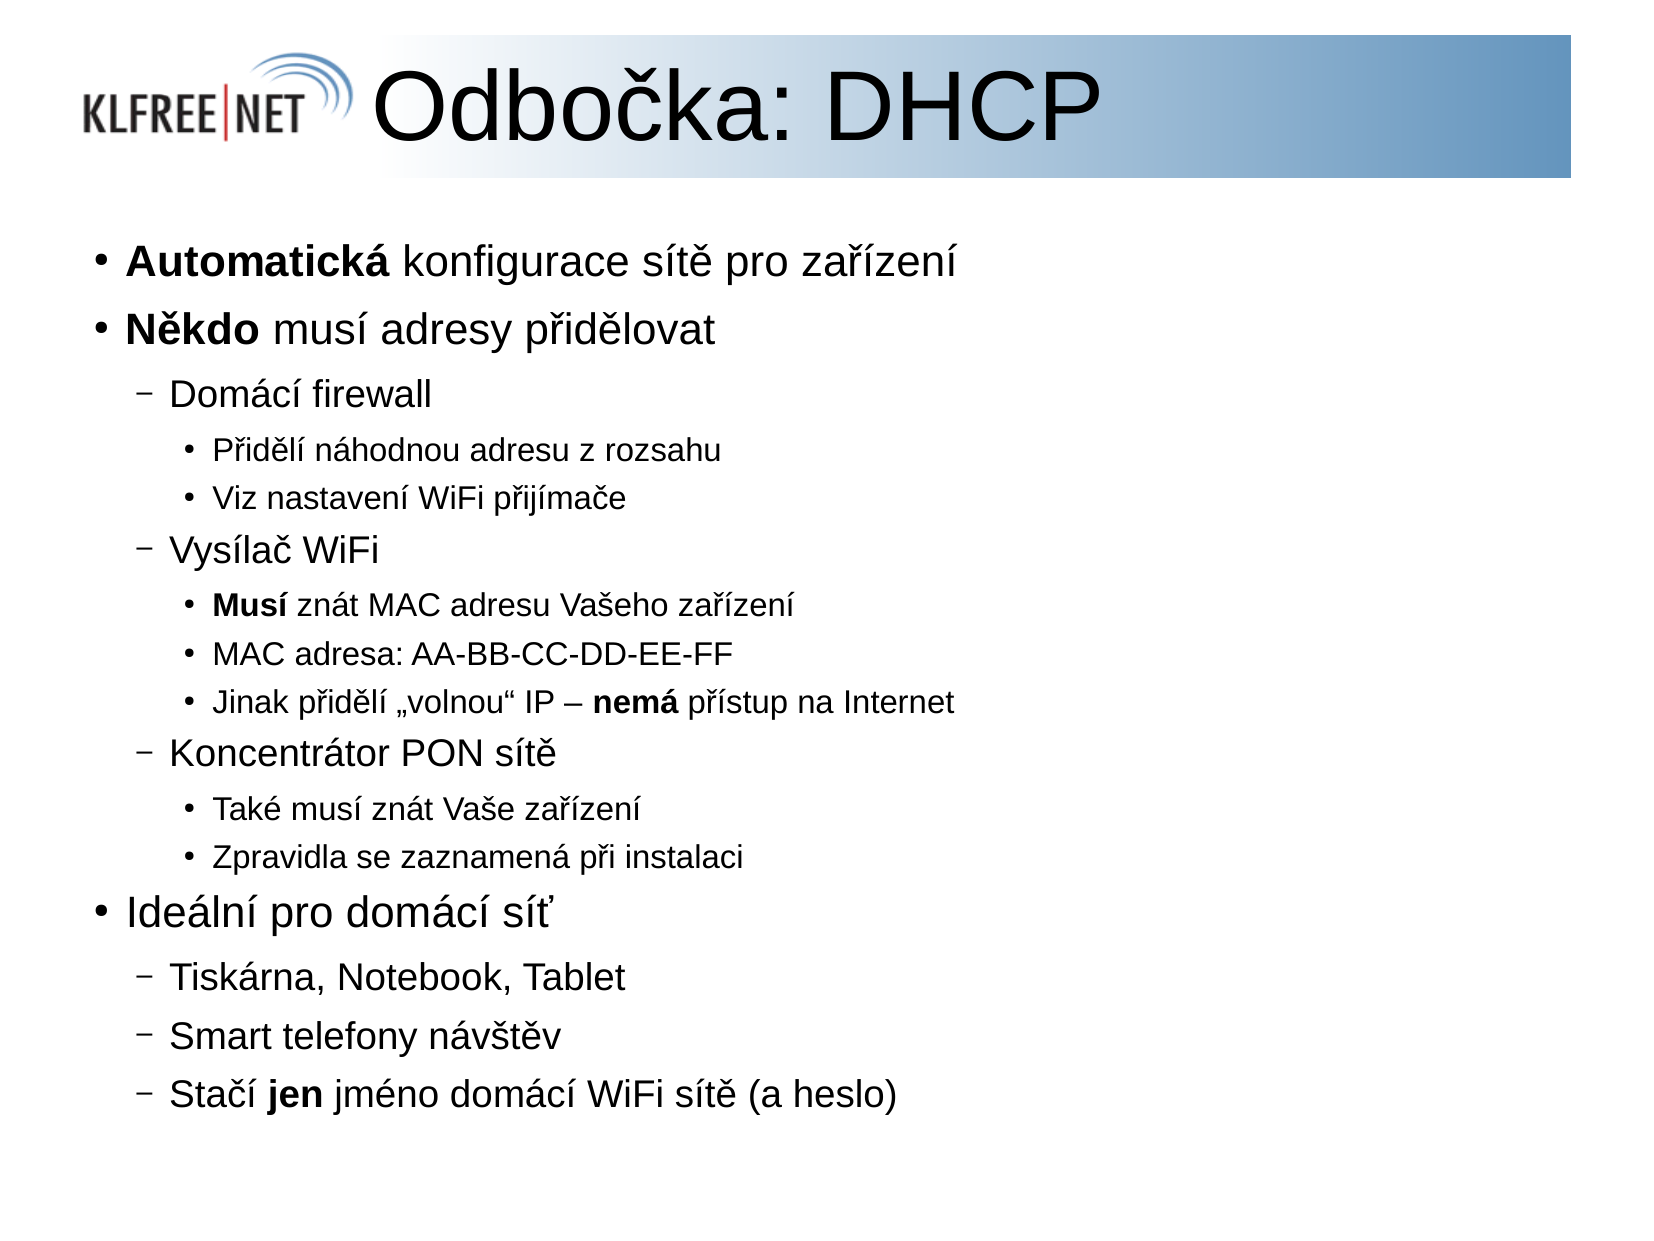

# Odbočka: DHCP
Automatická konfigurace sítě pro zařízení
Někdo musí adresy přidělovat
Domácí firewall
Přidělí náhodnou adresu z rozsahu
Viz nastavení WiFi přijímače
Vysílač WiFi
Musí znát MAC adresu Vašeho zařízení
MAC adresa: AA-BB-CC-DD-EE-FF
Jinak přidělí „volnou“ IP – nemá přístup na Internet
Koncentrátor PON sítě
Také musí znát Vaše zařízení
Zpravidla se zaznamená při instalaci
Ideální pro domácí síť
Tiskárna, Notebook, Tablet
Smart telefony návštěv
Stačí jen jméno domácí WiFi sítě (a heslo)